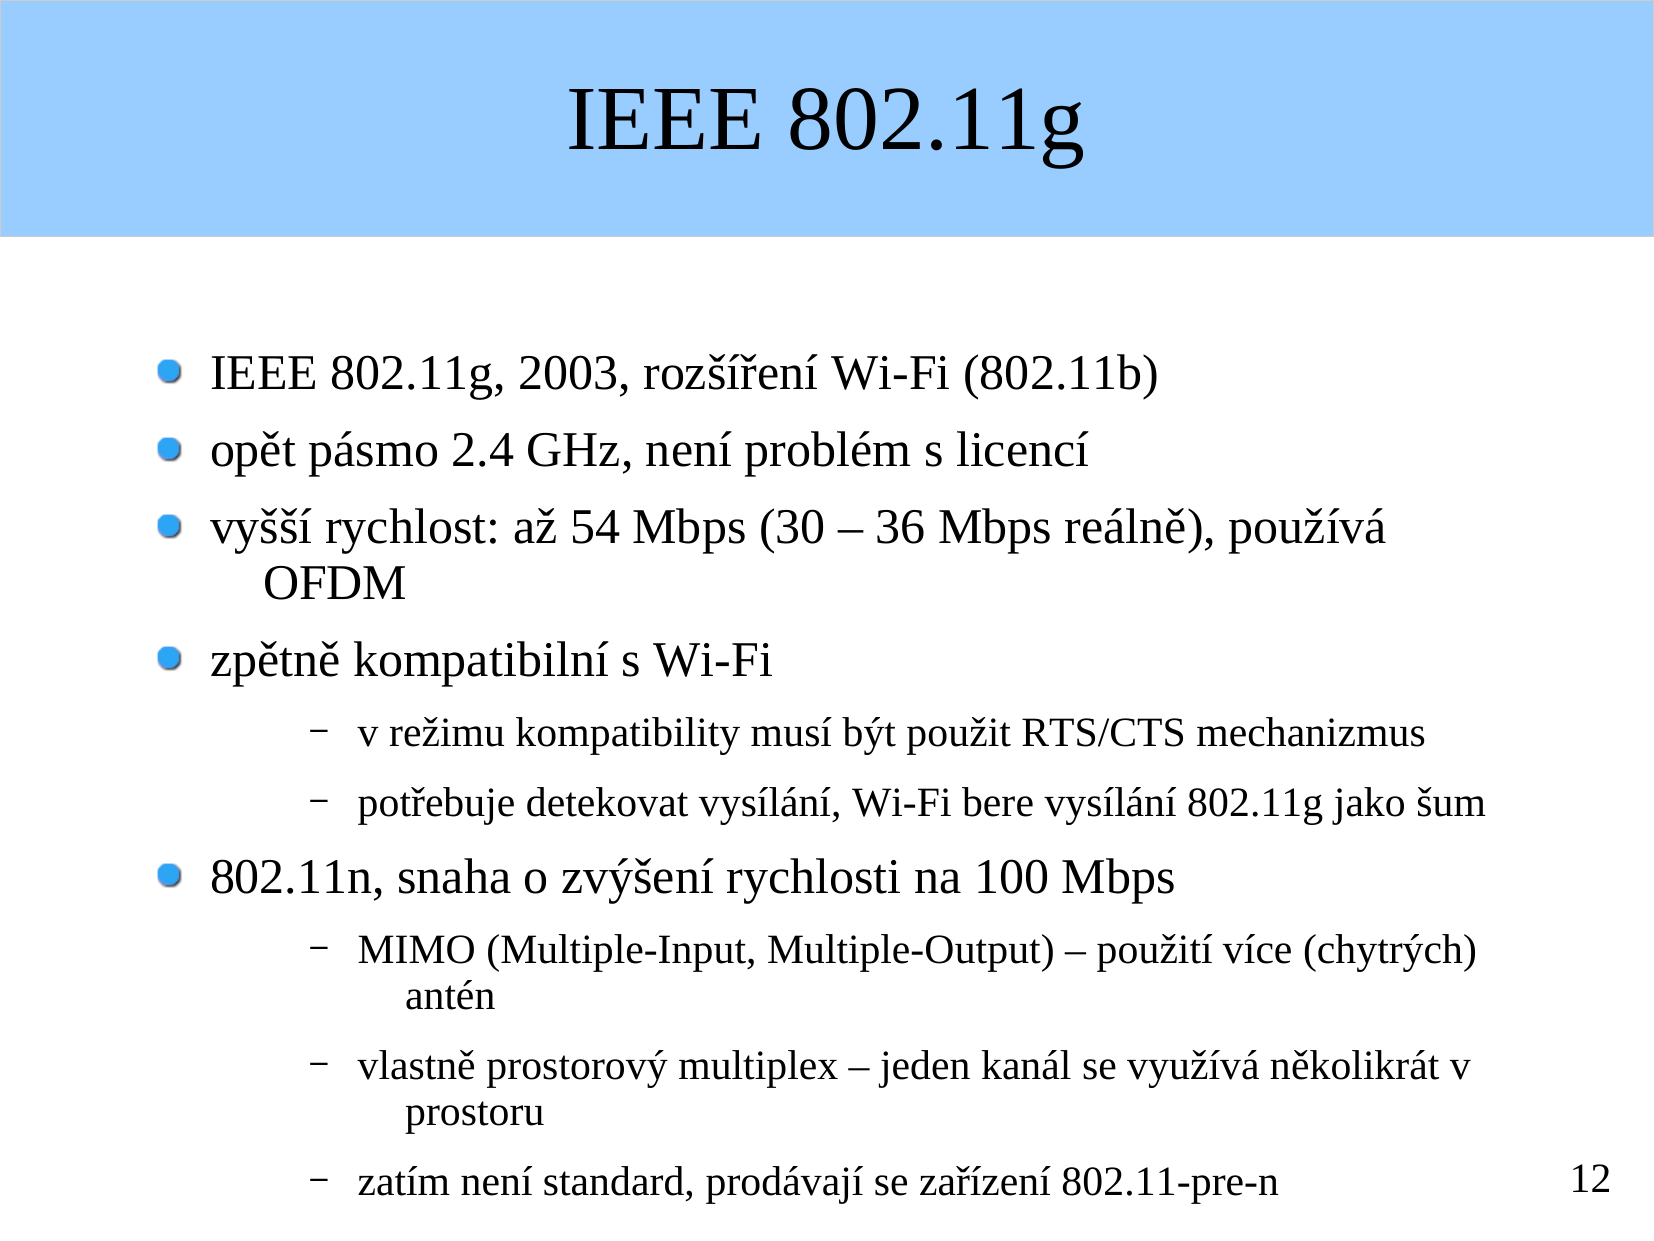

# IEEE 802.11g
IEEE 802.11g, 2003, rozšíření Wi-Fi (802.11b)
opět pásmo 2.4 GHz, není problém s licencí
vyšší rychlost: až 54 Mbps (30 – 36 Mbps reálně), používá OFDM
zpětně kompatibilní s Wi-Fi
v režimu kompatibility musí být použit RTS/CTS mechanizmus
potřebuje detekovat vysílání, Wi-Fi bere vysílání 802.11g jako šum
802.11n, snaha o zvýšení rychlosti na 100 Mbps
MIMO (Multiple-Input, Multiple-Output) – použití více (chytrých) antén
vlastně prostorový multiplex – jeden kanál se využívá několikrát v prostoru
zatím není standard, prodávají se zařízení 802.11-pre-n